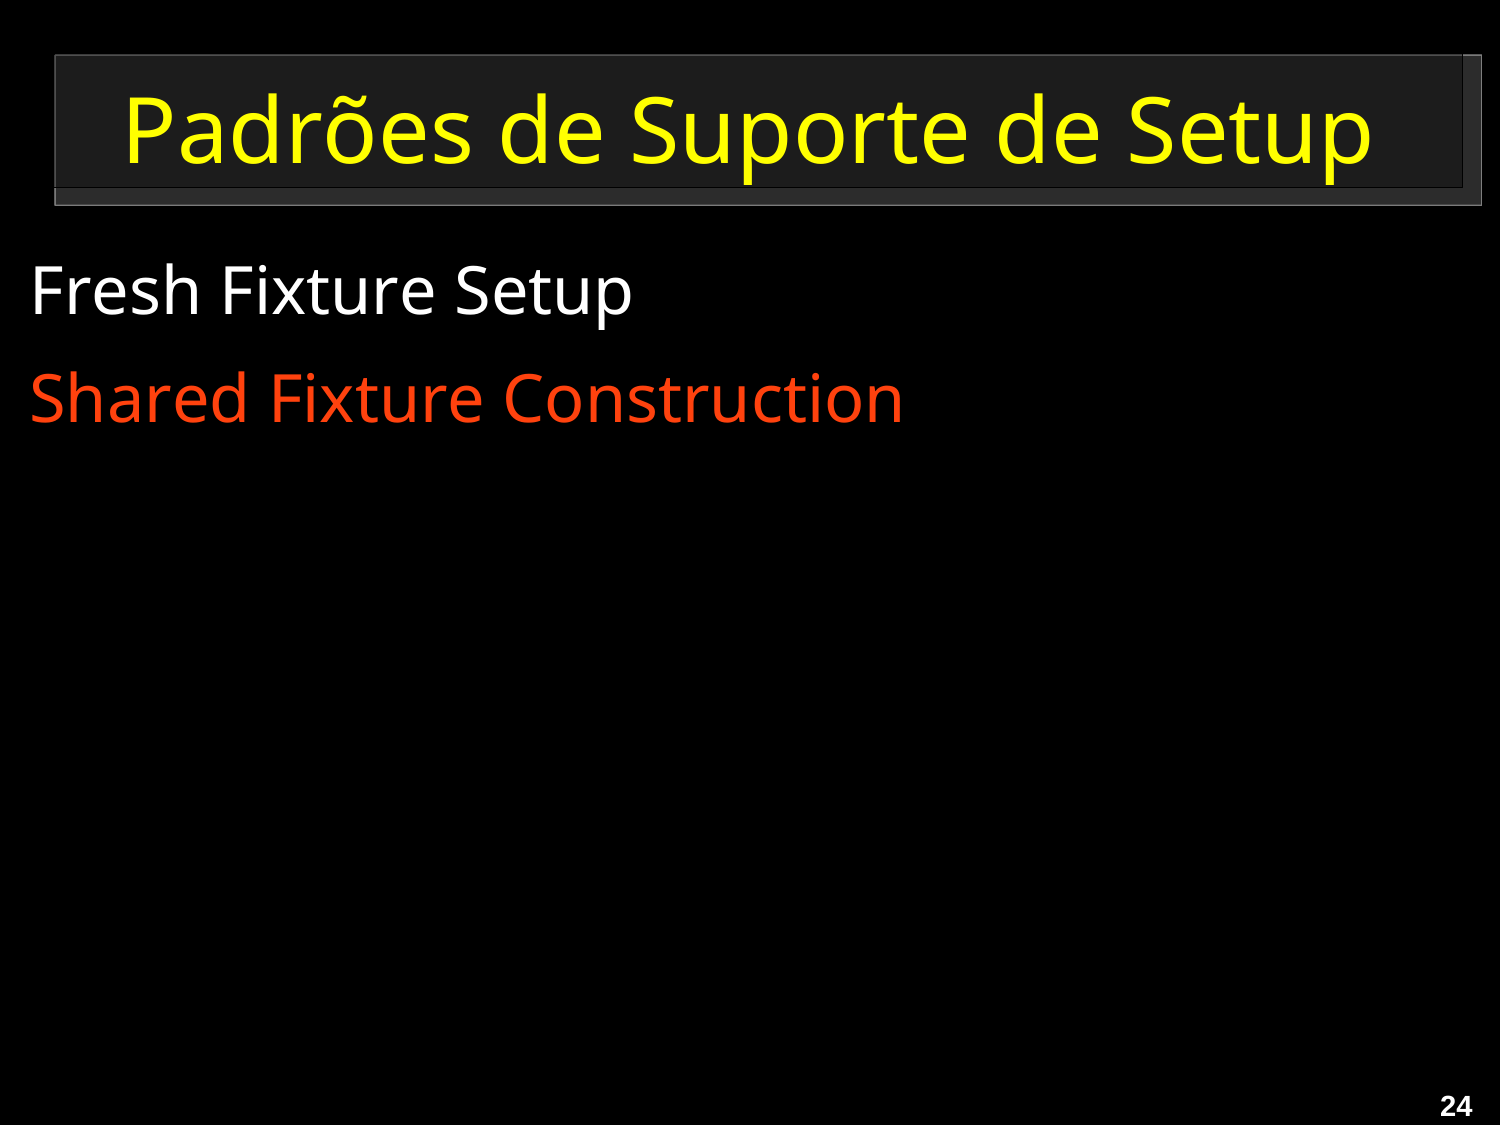

# Padrões de Suporte de Setup
Fresh Fixture Setup
Shared Fixture Construction
24